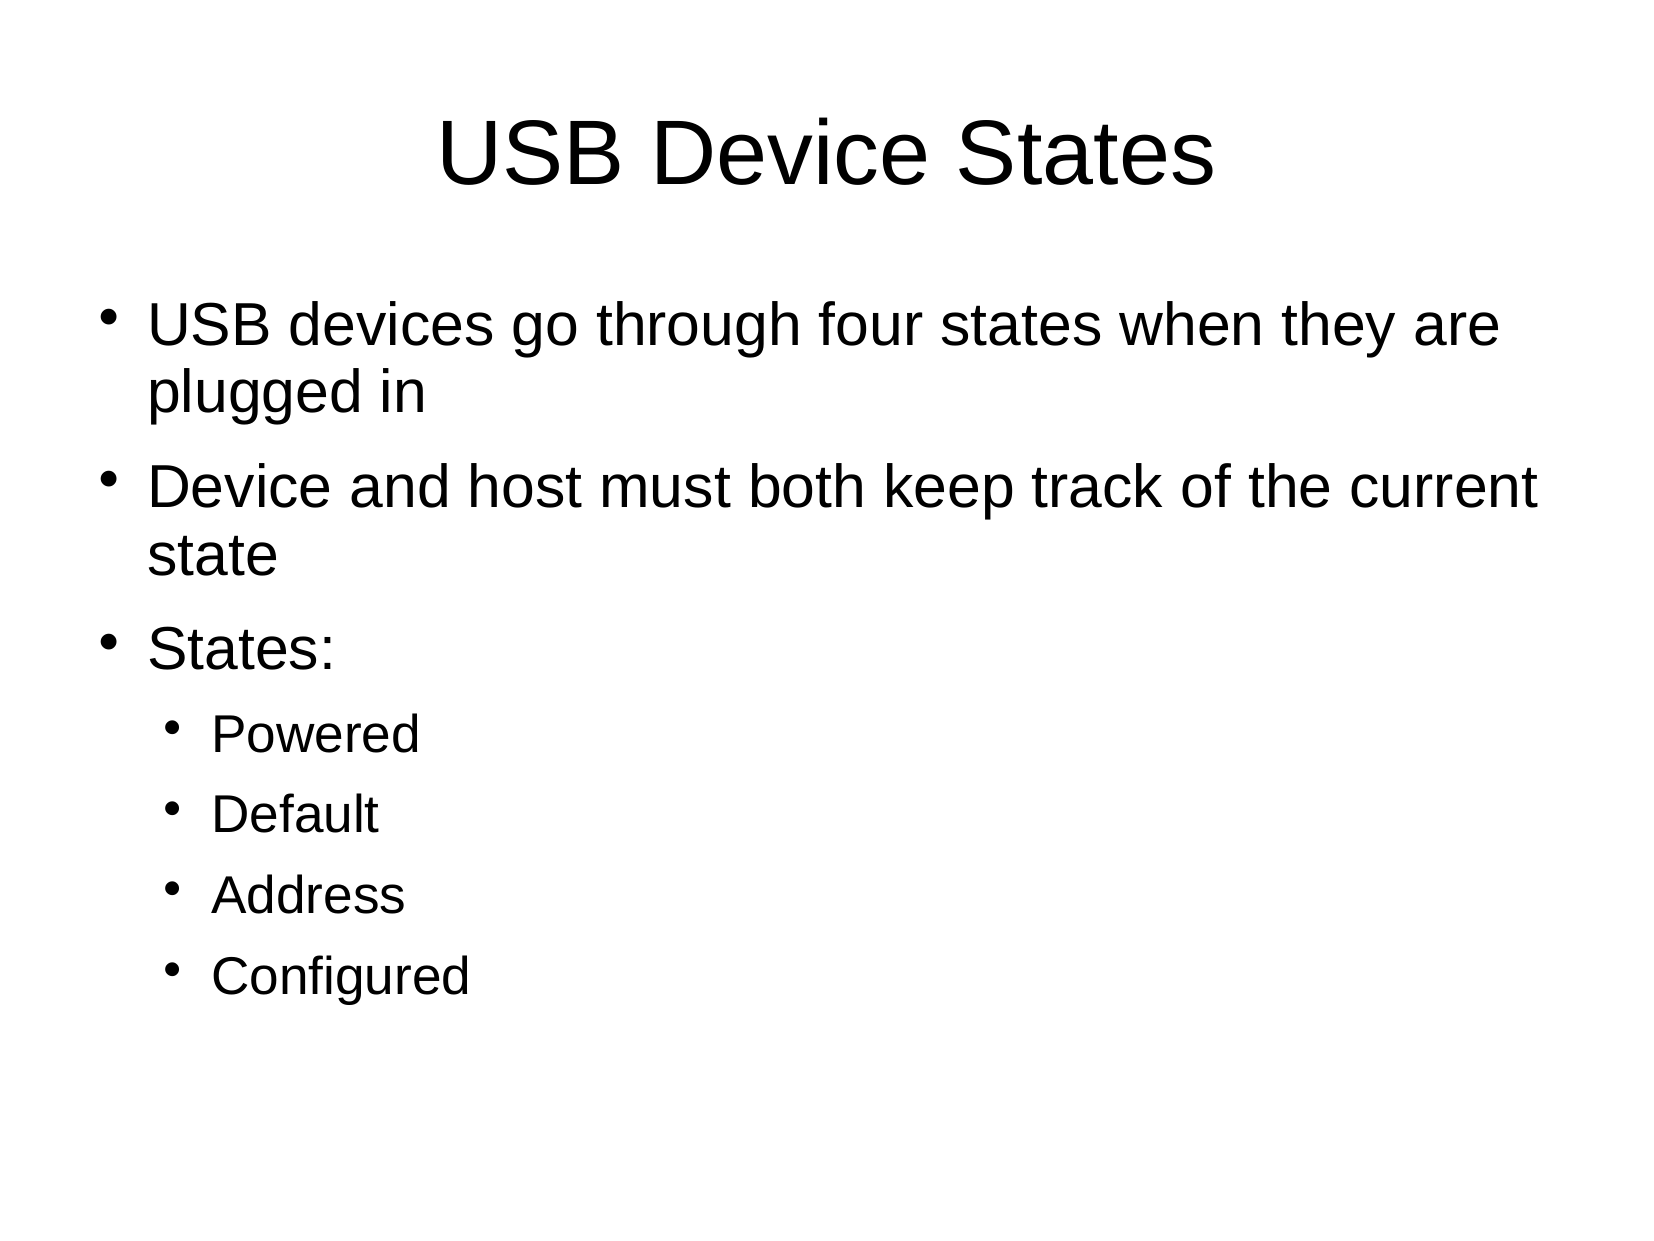

# USB Device States
USB devices go through four states when they are plugged in
Device and host must both keep track of the current state
States:
Powered
Default
Address
Configured